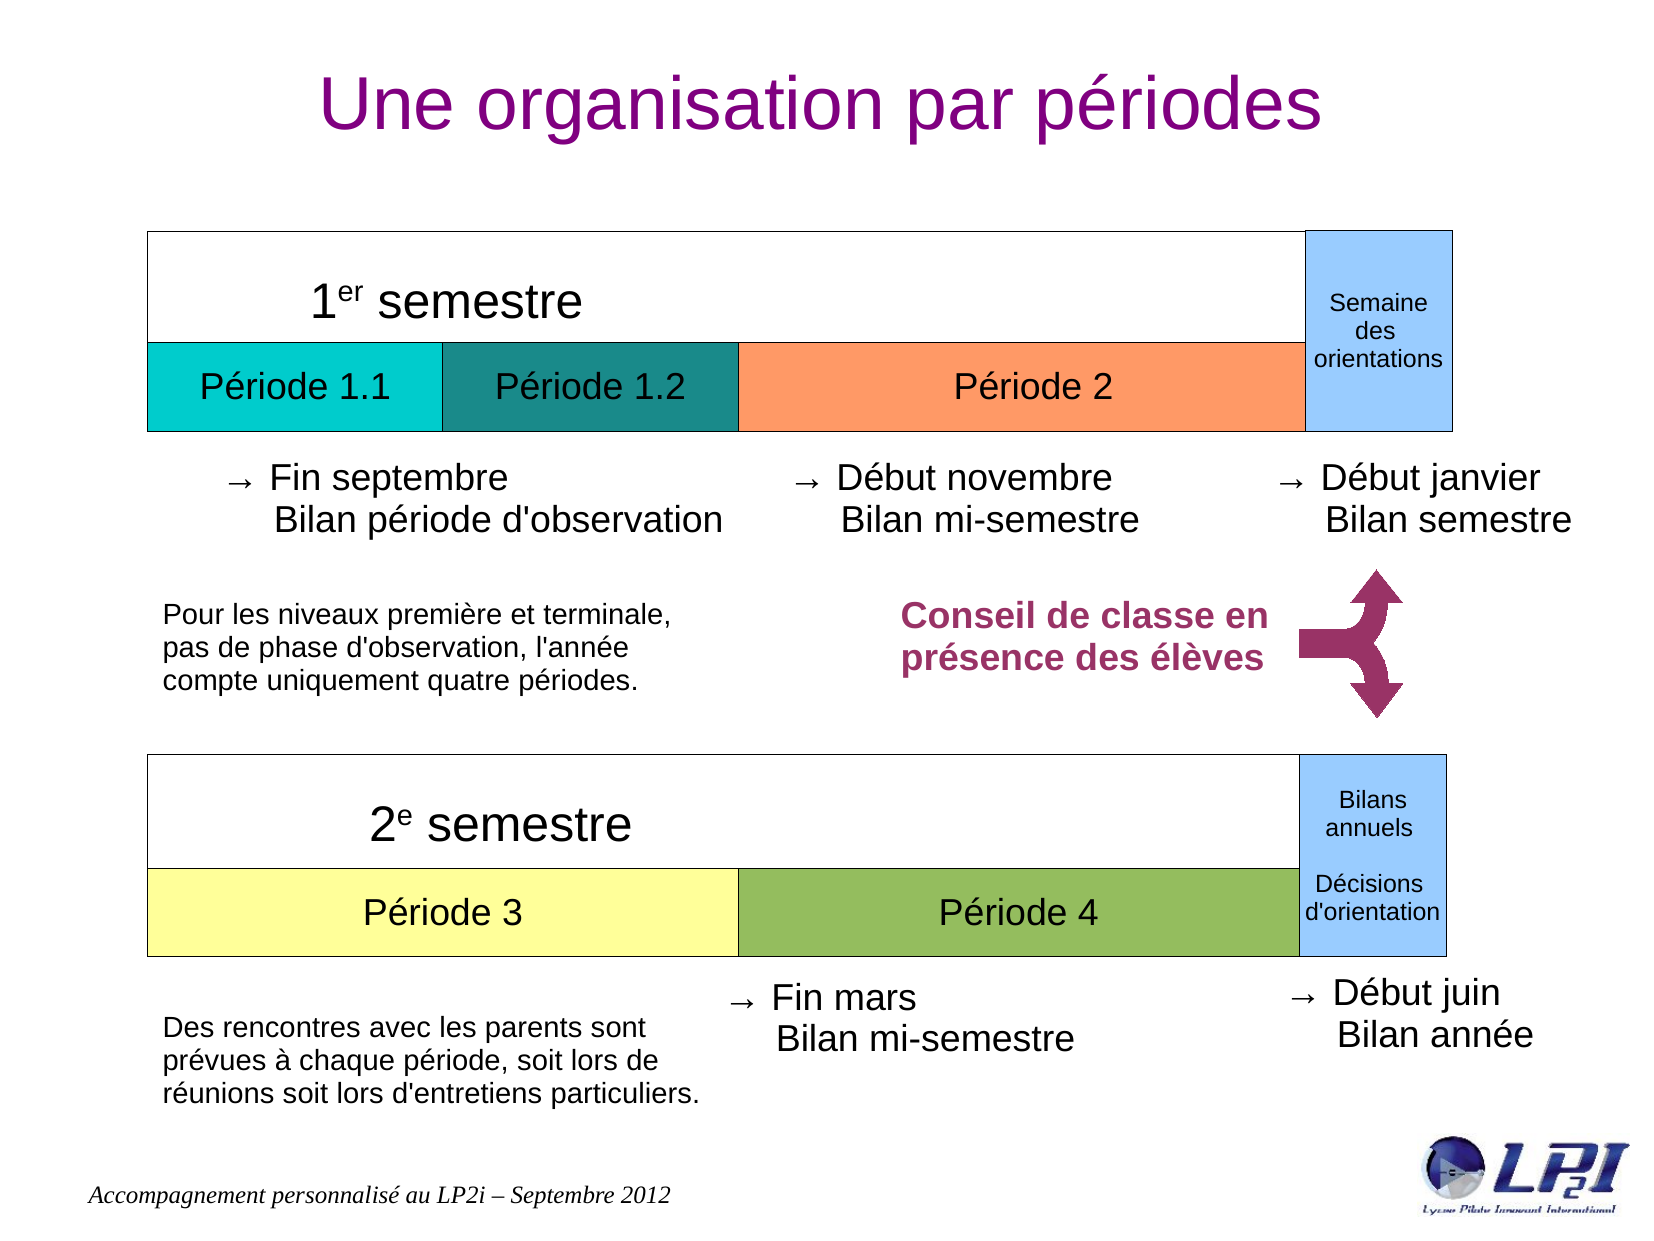

# Une organisation par périodes
Semaine
des
orientations
1er semestre
Période 1.1
Période 1.2
Période 2
→ Fin septembre
 Bilan période d'observation
→ Début novembre
 Bilan mi-semestre
→ Début janvier
 Bilan semestre
Conseil de classe en présence des élèves
Pour les niveaux première et terminale, pas de phase d'observation, l'année compte uniquement quatre périodes.
2e semestre
Bilans
annuels
Décisions
d'orientation
Période 3
Période 4
→ Début juin
 Bilan année
→ Fin mars
 Bilan mi-semestre
Des rencontres avec les parents sont prévues à chaque période, soit lors de réunions soit lors d'entretiens particuliers.